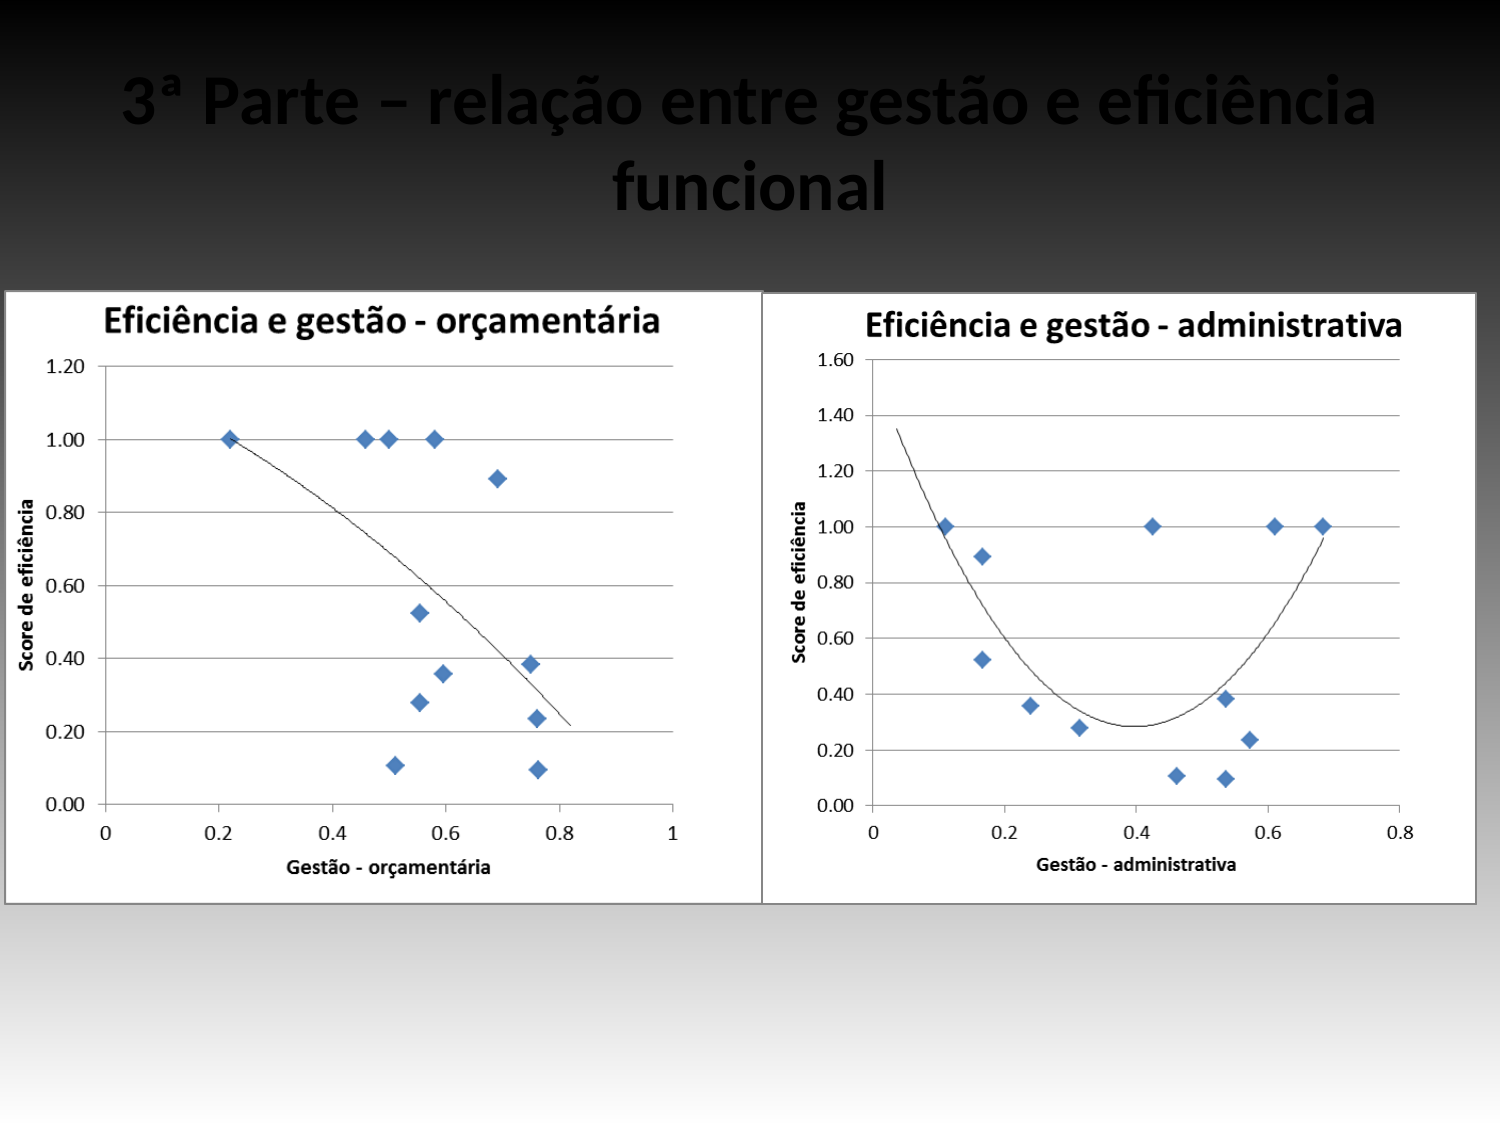

# 3ª Parte – relação entre gestão e eficiência funcional